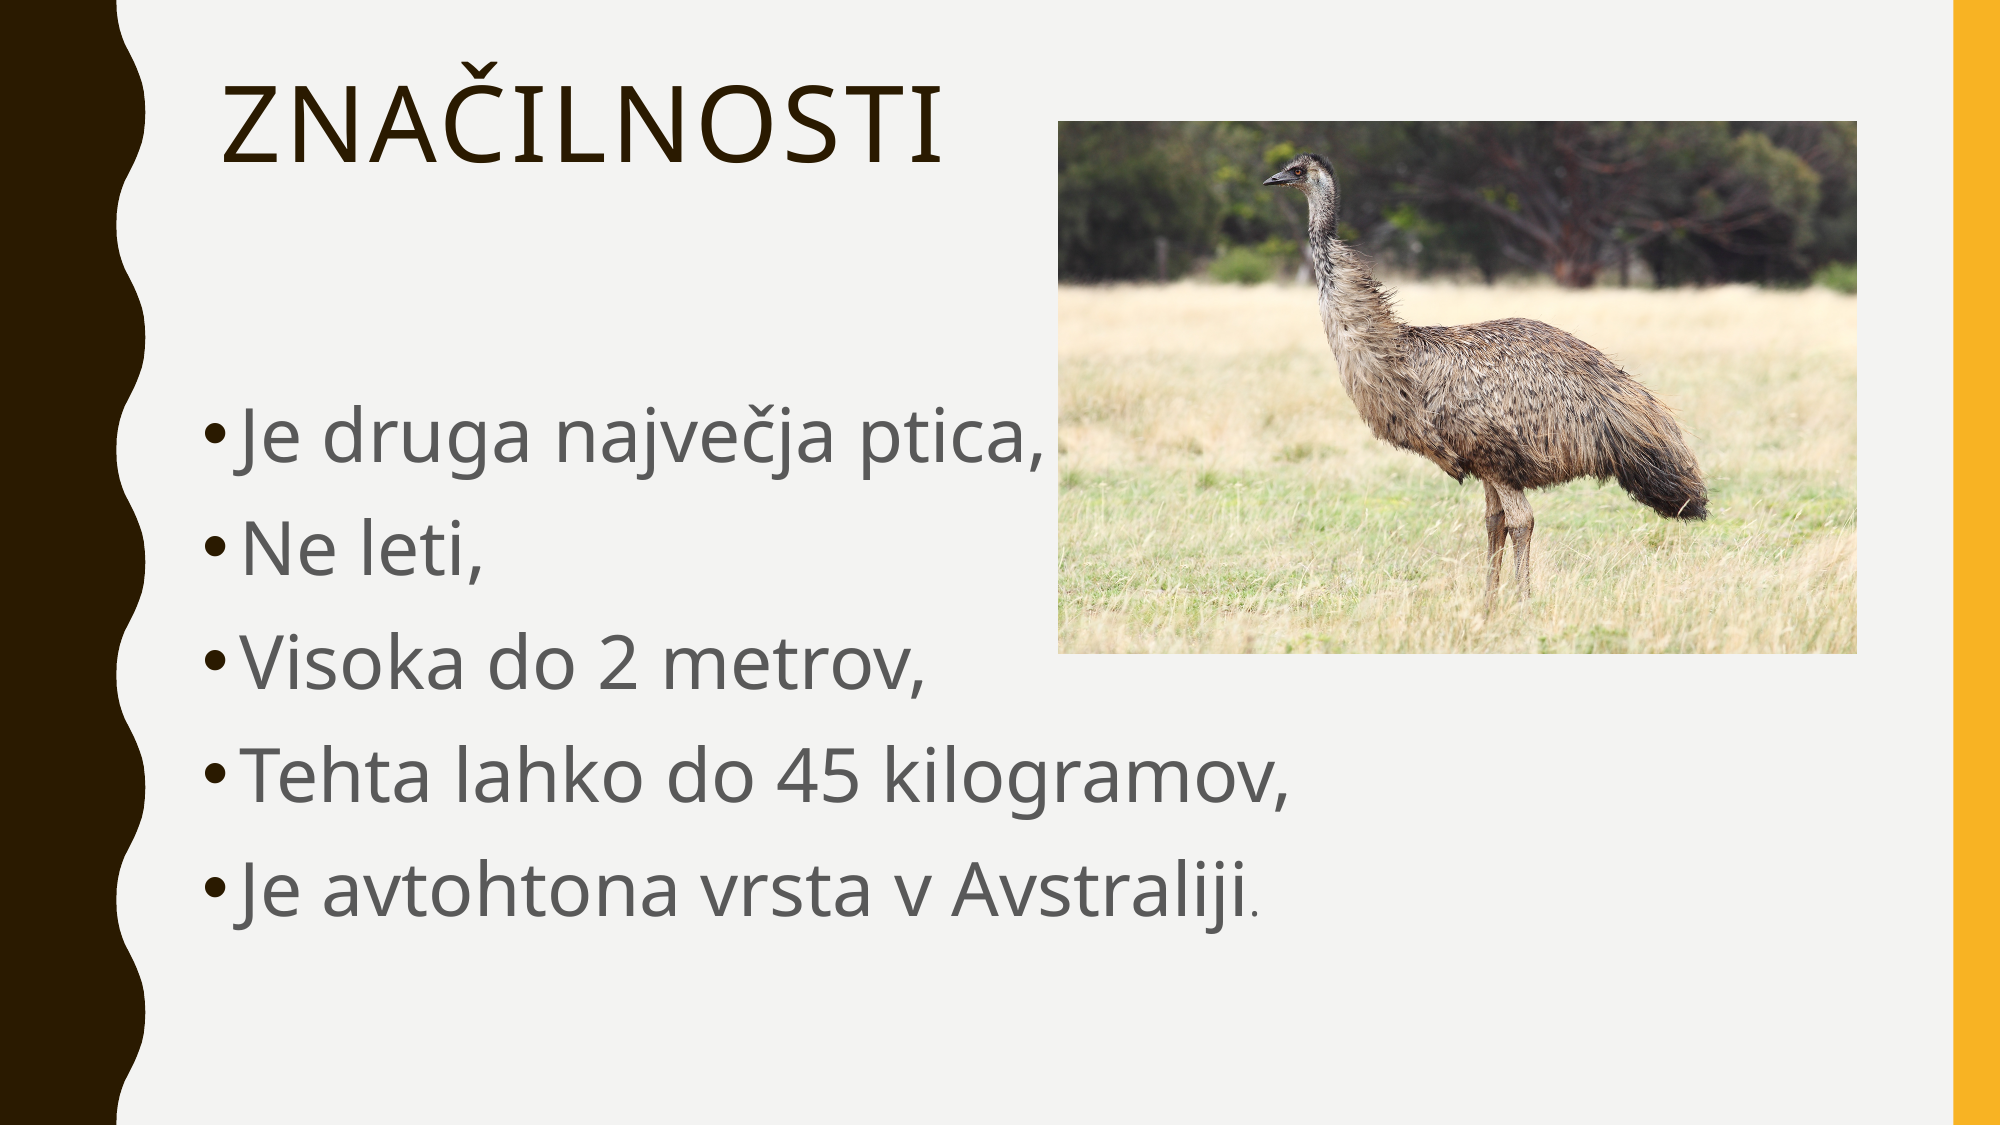

# ZNAČILNOSTI
Je druga največja ptica,
Ne leti,
Visoka do 2 metrov,
Tehta lahko do 45 kilogramov,
Je avtohtona vrsta v Avstraliji.